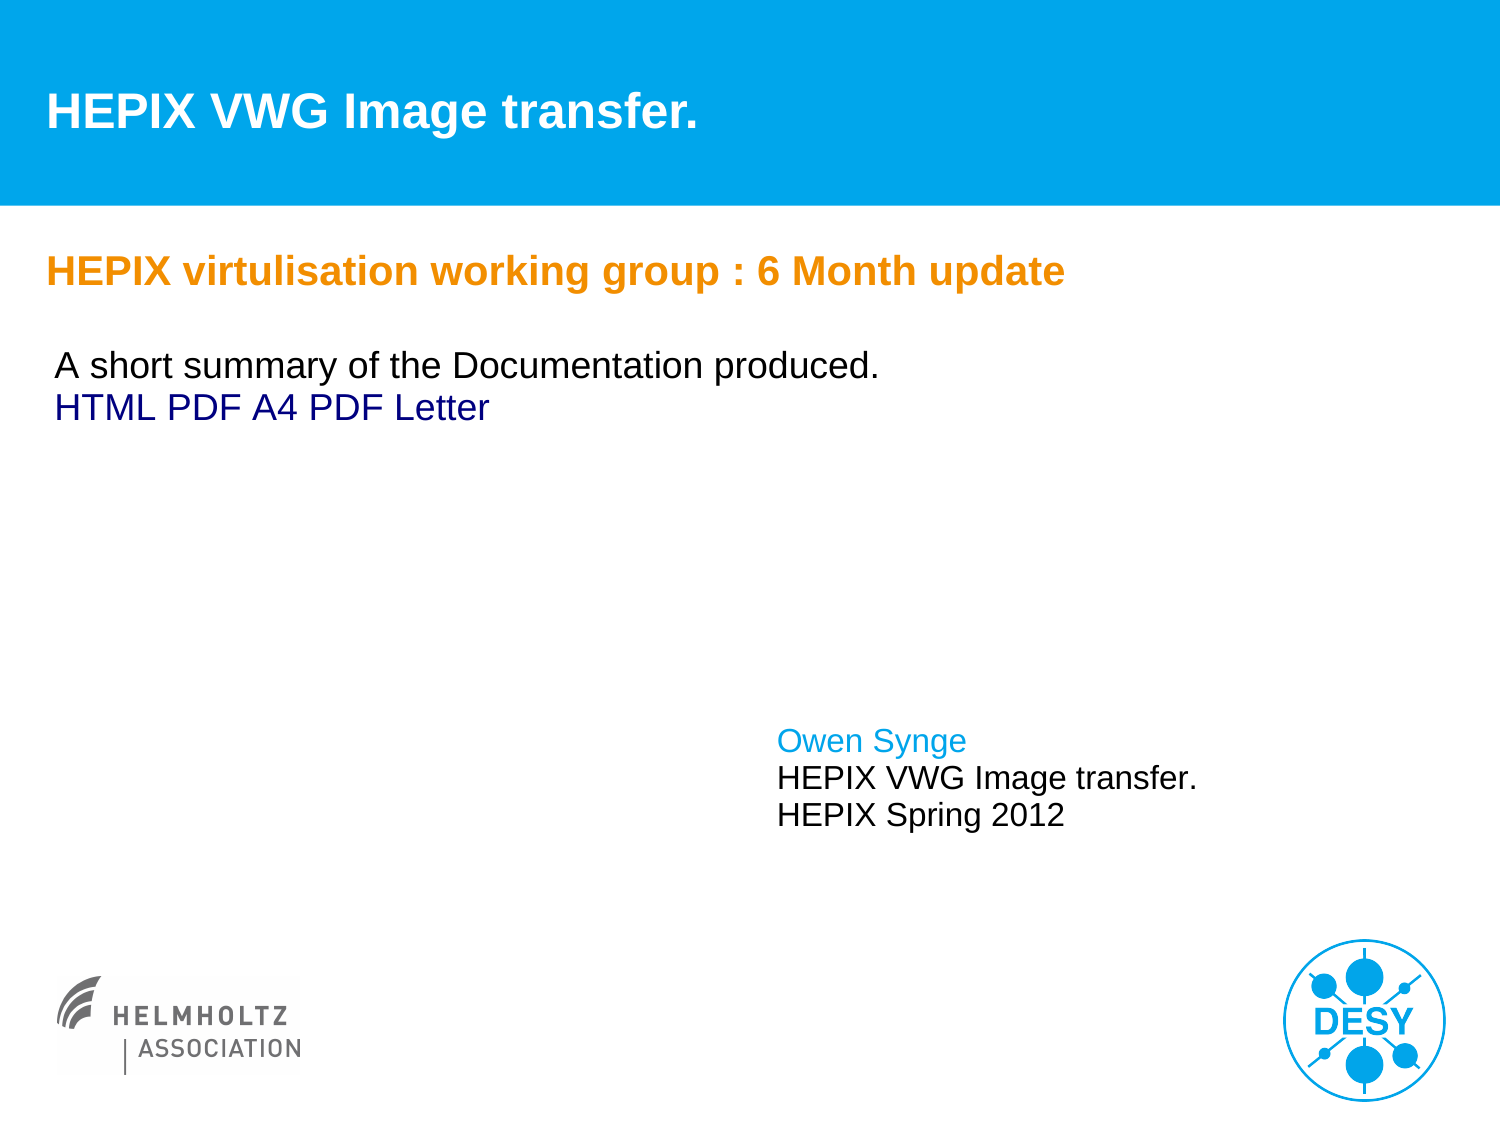

# HEPIX VWG Image transfer.
HEPIX virtulisation working group : 6 Month update
A short summary of the Documentation produced.
HTML PDF A4 PDF Letter
Owen Synge
HEPIX VWG Image transfer.
HEPIX Spring 2012